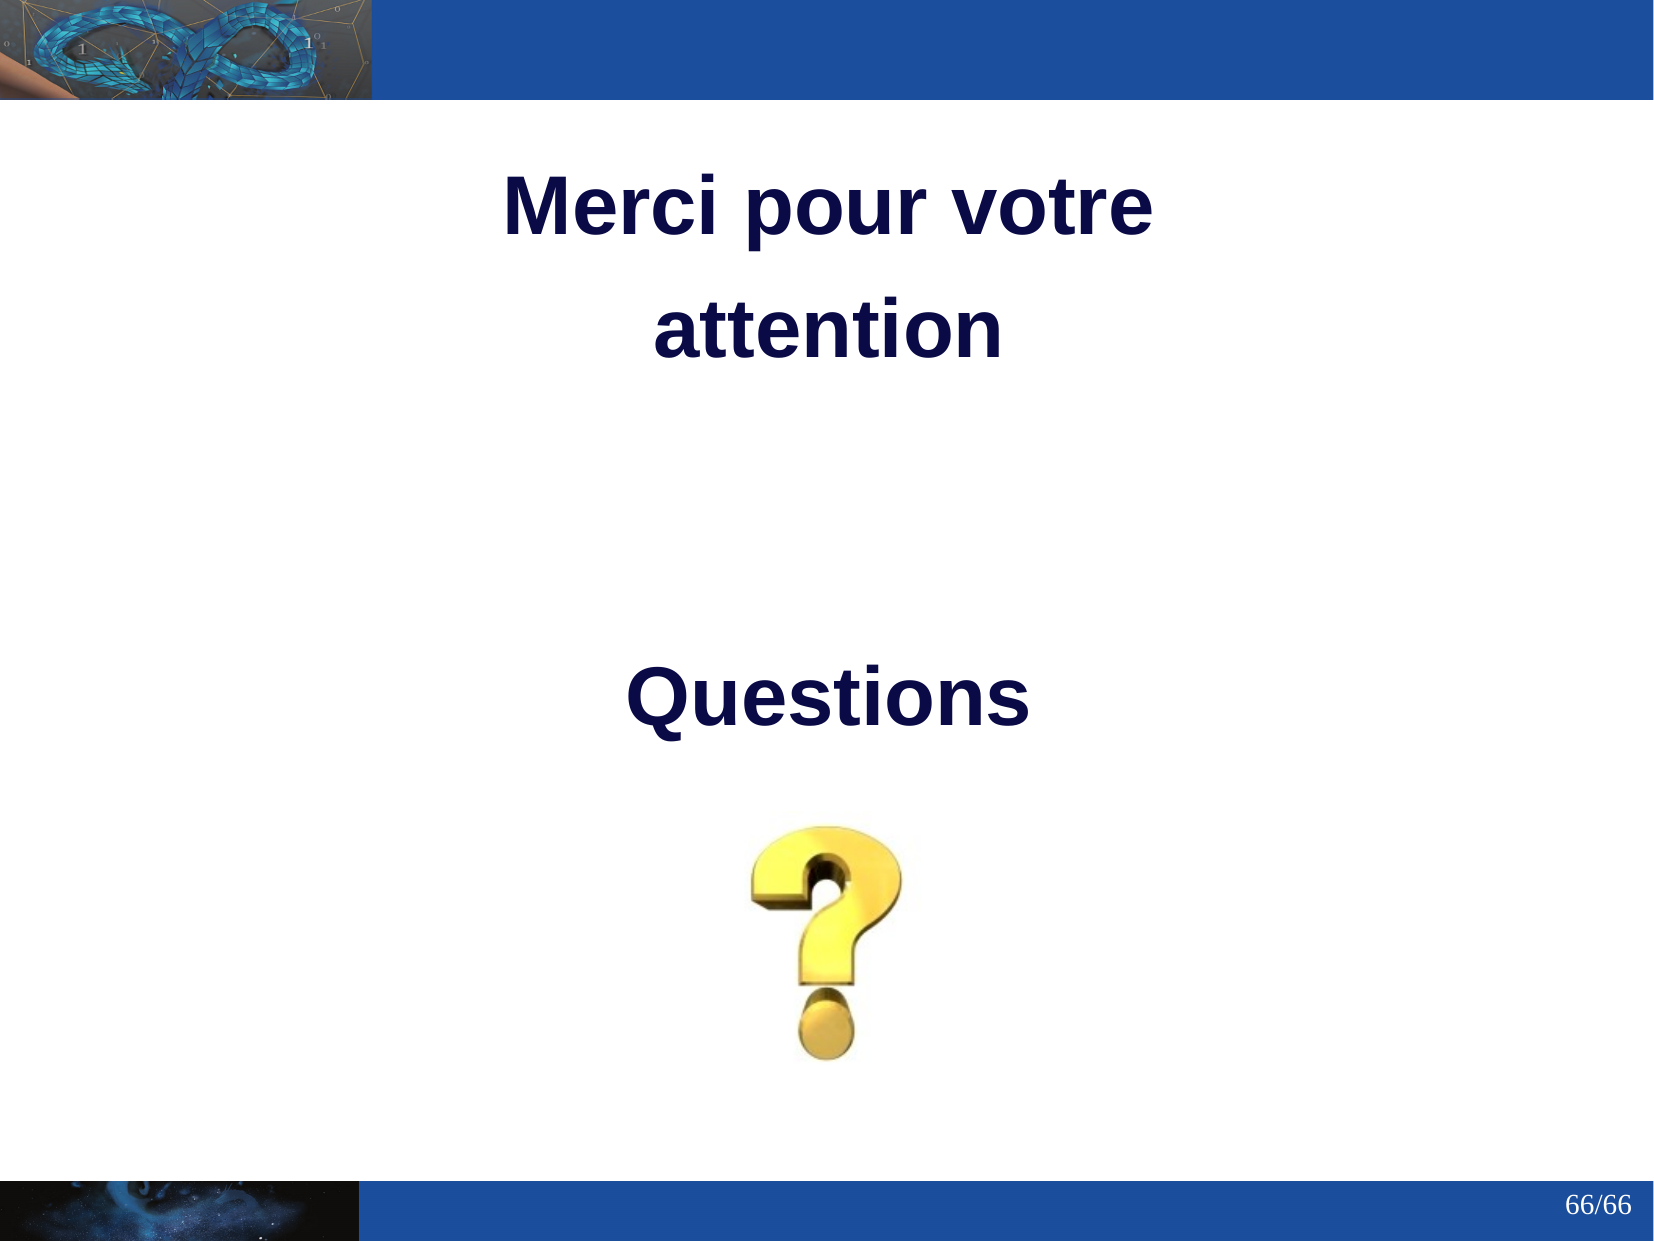

# Merci pour votre
attention
Questions
66